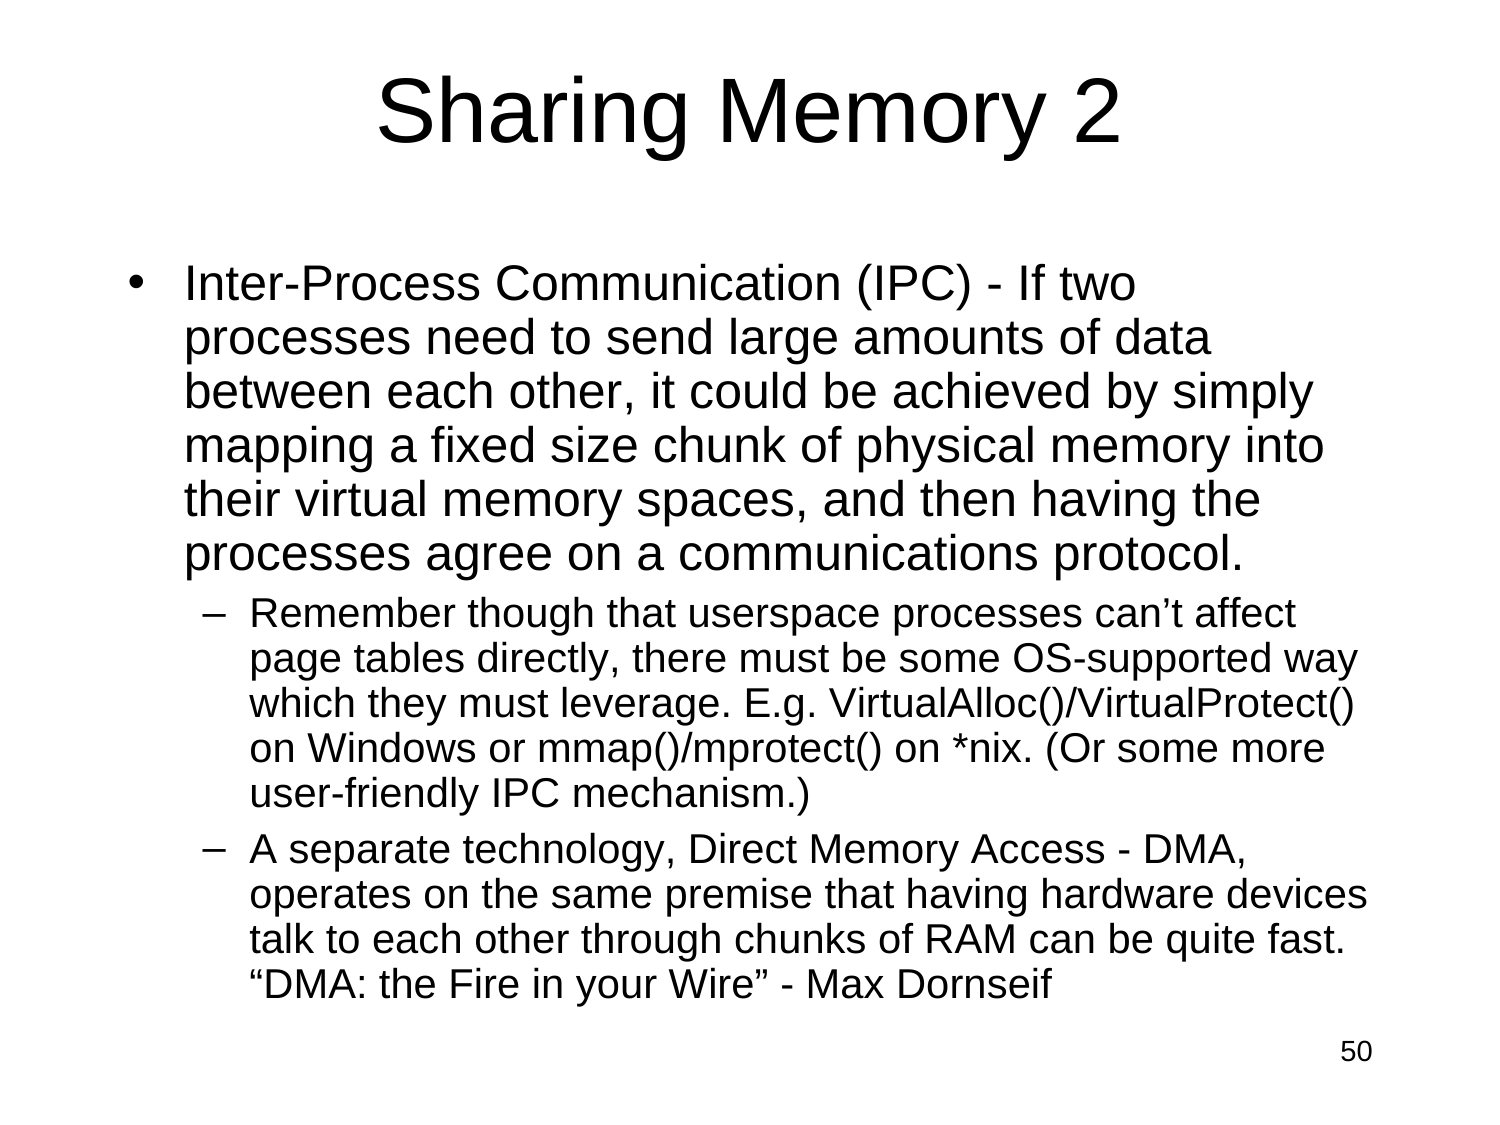

# Sharing Memory 2
Inter-Process Communication (IPC) - If two processes need to send large amounts of data between each other, it could be achieved by simply mapping a fixed size chunk of physical memory into their virtual memory spaces, and then having the processes agree on a communications protocol.
Remember though that userspace processes can’t affect page tables directly, there must be some OS-supported way which they must leverage. E.g. VirtualAlloc()/VirtualProtect() on Windows or mmap()/mprotect() on *nix. (Or some more user-friendly IPC mechanism.)
A separate technology, Direct Memory Access - DMA, operates on the same premise that having hardware devices talk to each other through chunks of RAM can be quite fast. “DMA: the Fire in your Wire” - Max Dornseif